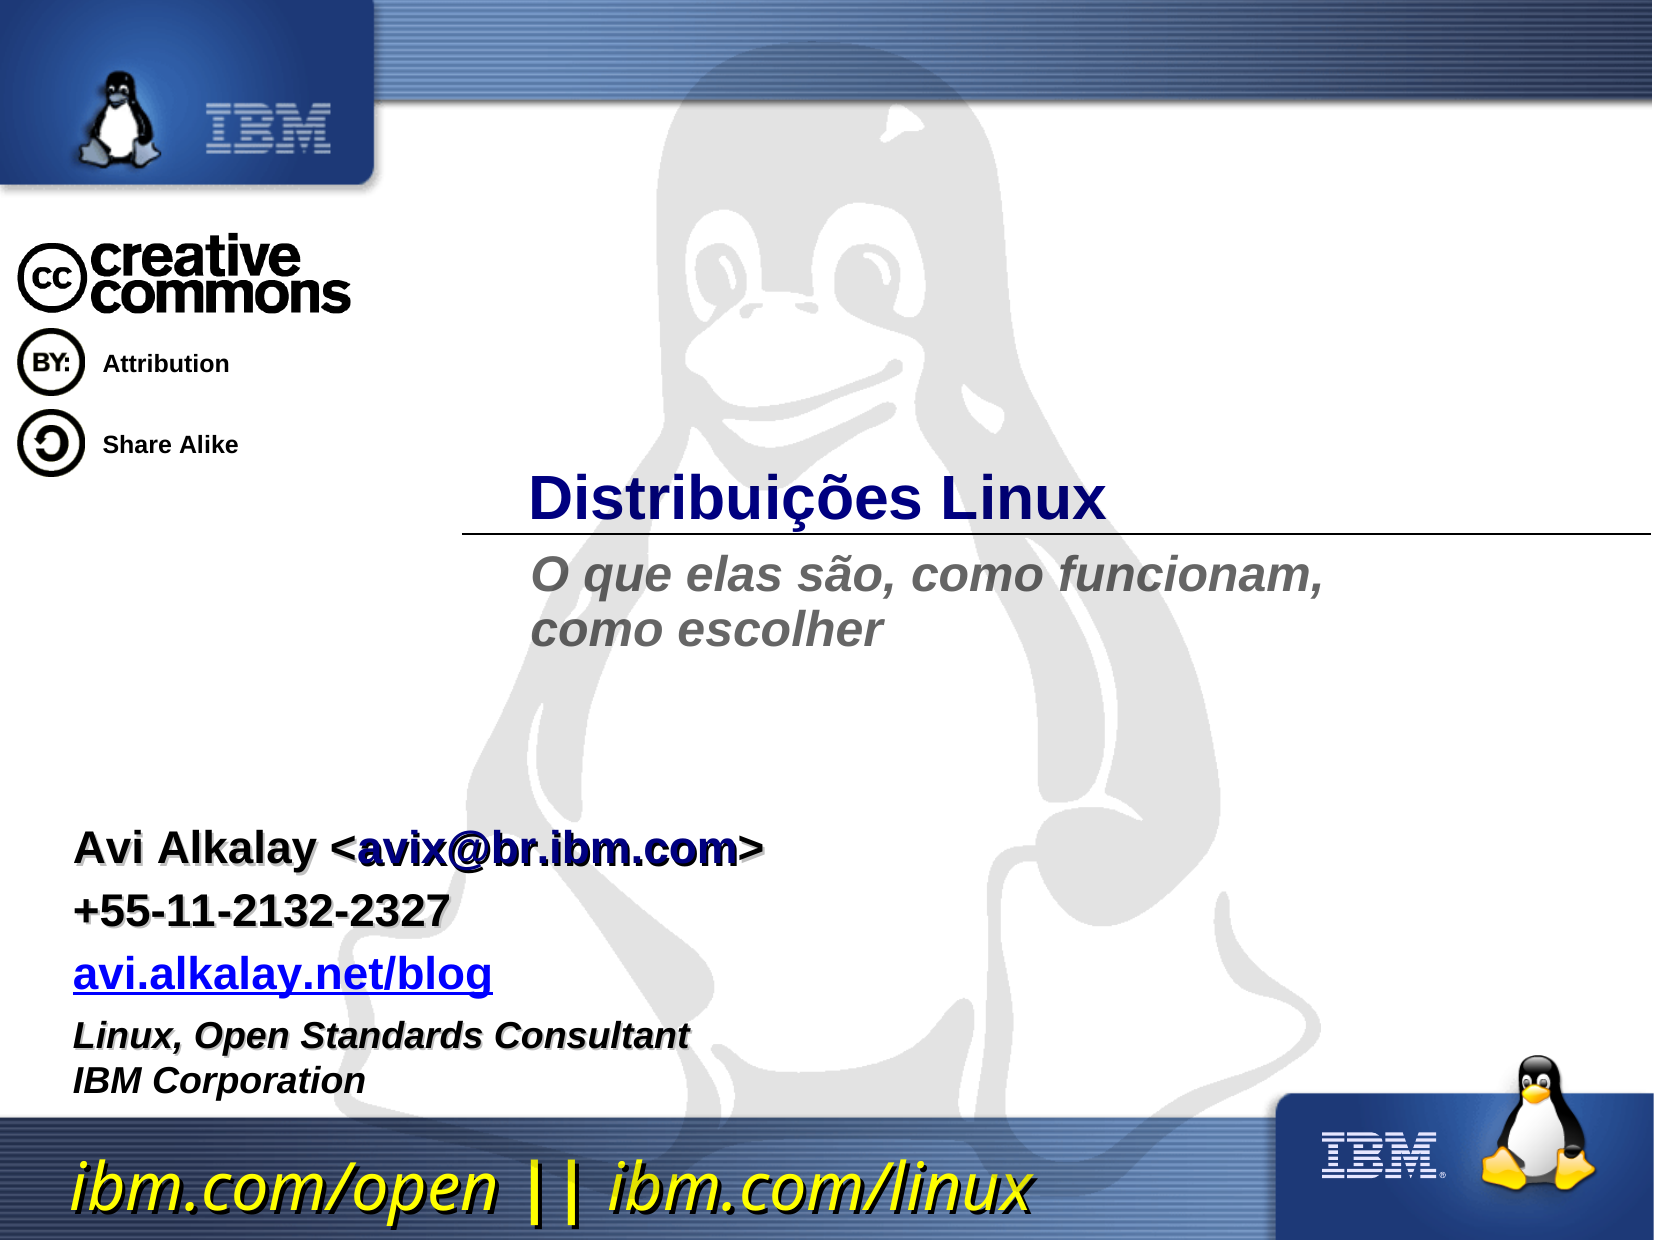

Attribution
Share Alike
Distribuições Linux
O que elas são, como funcionam, como escolher
Avi Alkalay <avix@br.ibm.com>
+55-11-2132-2327
avi.alkalay.net/blog
Linux, Open Standards Consultant
IBM Corporation